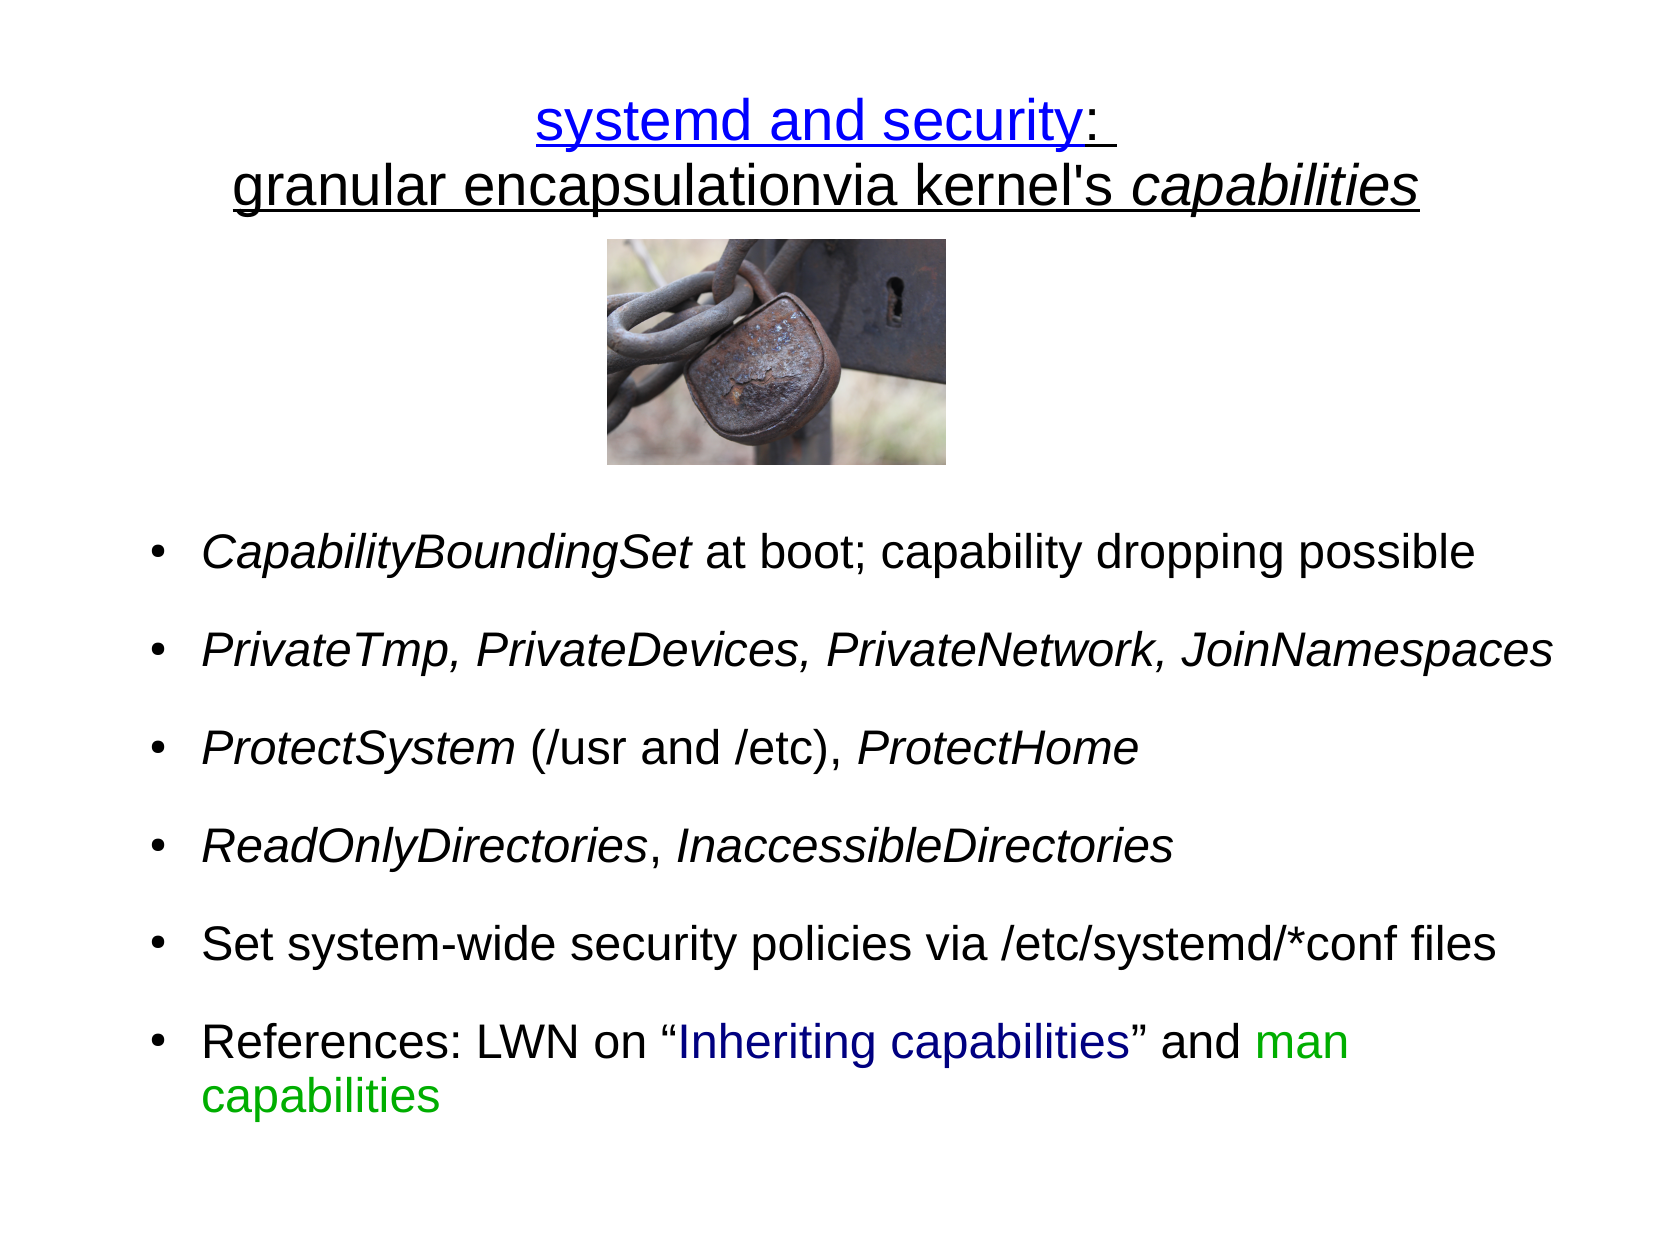

# systemd and security: granular encapsulationvia kernel's capabilities
CapabilityBoundingSet at boot; capability dropping possible
PrivateTmp, PrivateDevices, PrivateNetwork, JoinNamespaces
ProtectSystem (/usr and /etc), ProtectHome
ReadOnlyDirectories, InaccessibleDirectories
Set system-wide security policies via /etc/systemd/*conf files
References: LWN on “Inheriting capabilities” and man capabilities